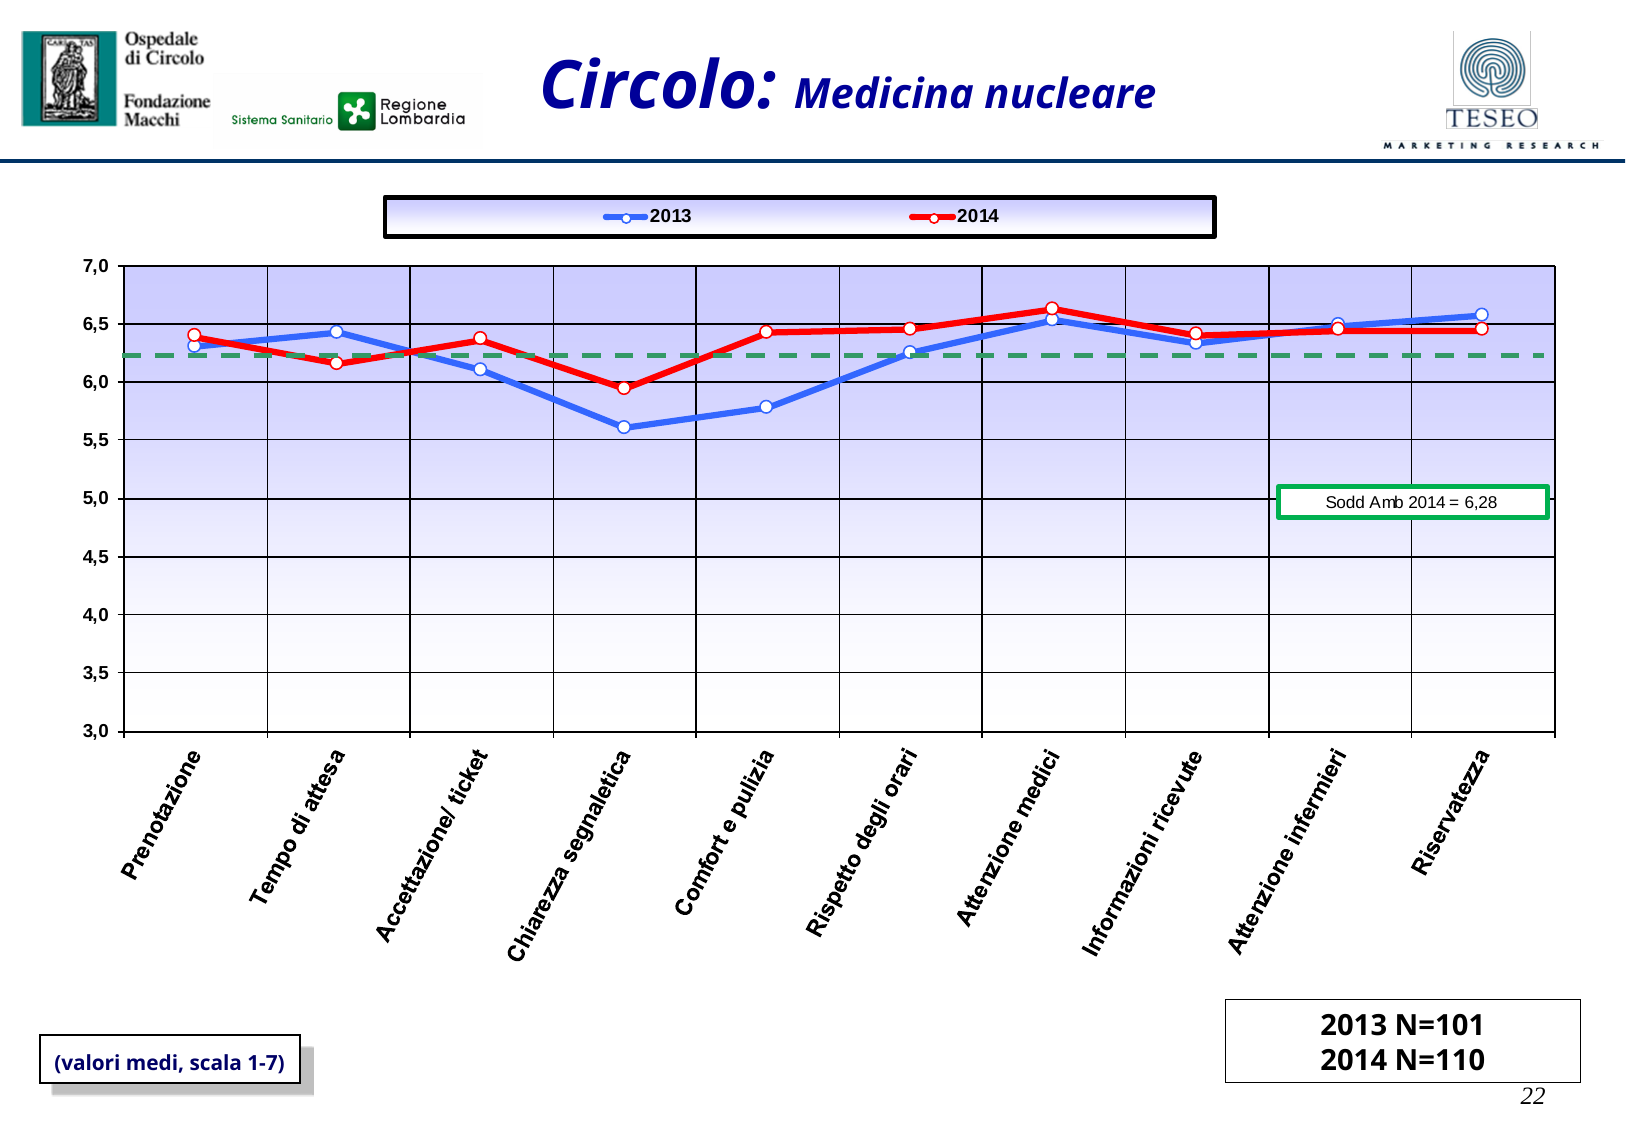

Circolo: Medicina nucleare
2013 N=101
2014 N=110
(valori medi, scala 1-7)